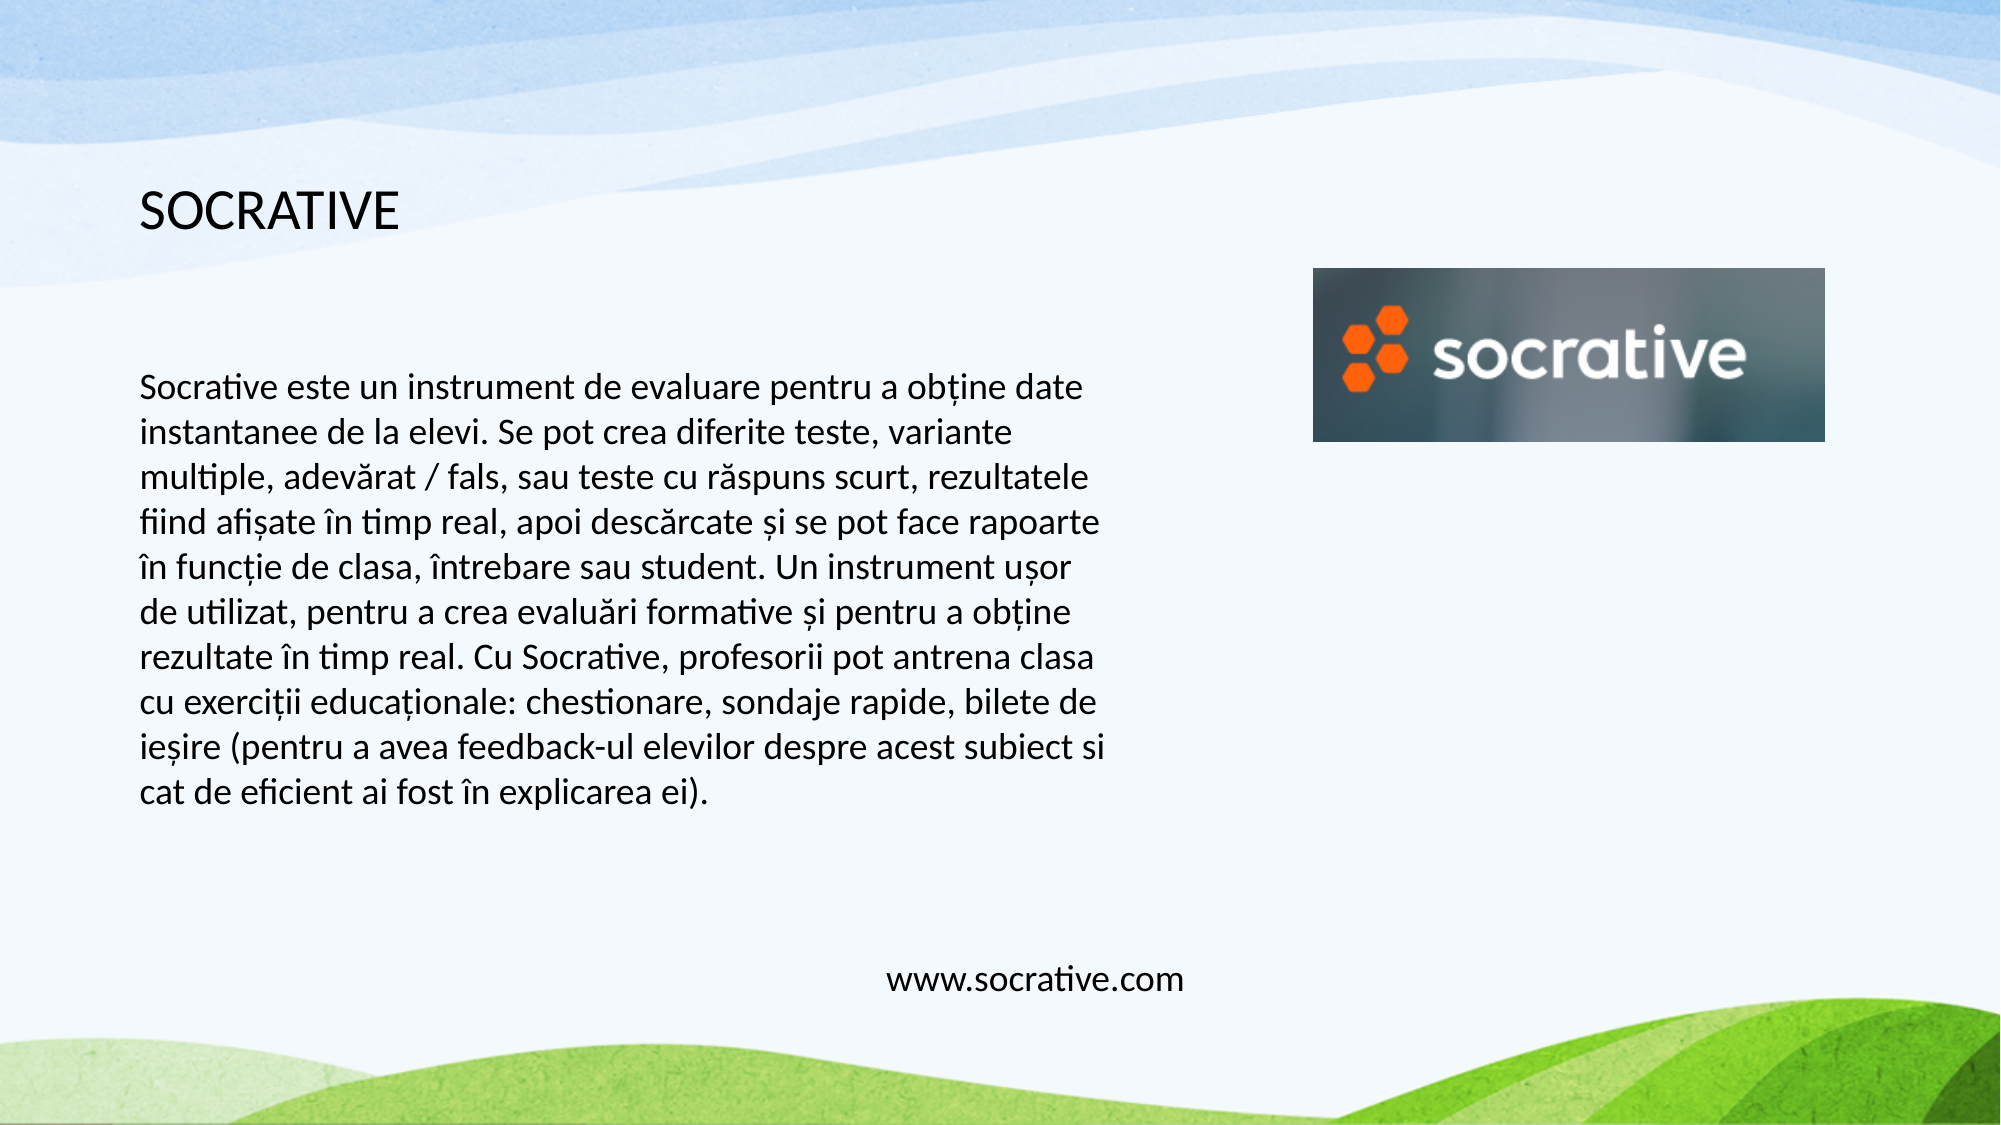

SOCRATIVE
Socrative este un instrument de evaluare pentru a obține date instantanee de la elevi. Se pot crea diferite teste, variante multiple, adevărat / fals, sau teste cu răspuns scurt, rezultatele fiind afișate în timp real, apoi descărcate și se pot face rapoarte în funcție de clasa, întrebare sau student. Un instrument ușor de utilizat, pentru a crea evaluări formative și pentru a obține rezultate în timp real. Cu Socrative, profesorii pot antrena clasa cu exerciții educaționale: chestionare, sondaje rapide, bilete de ieșire (pentru a avea feedback-ul elevilor despre acest subiect si cat de eficient ai fost în explicarea ei).
www.socrative.com